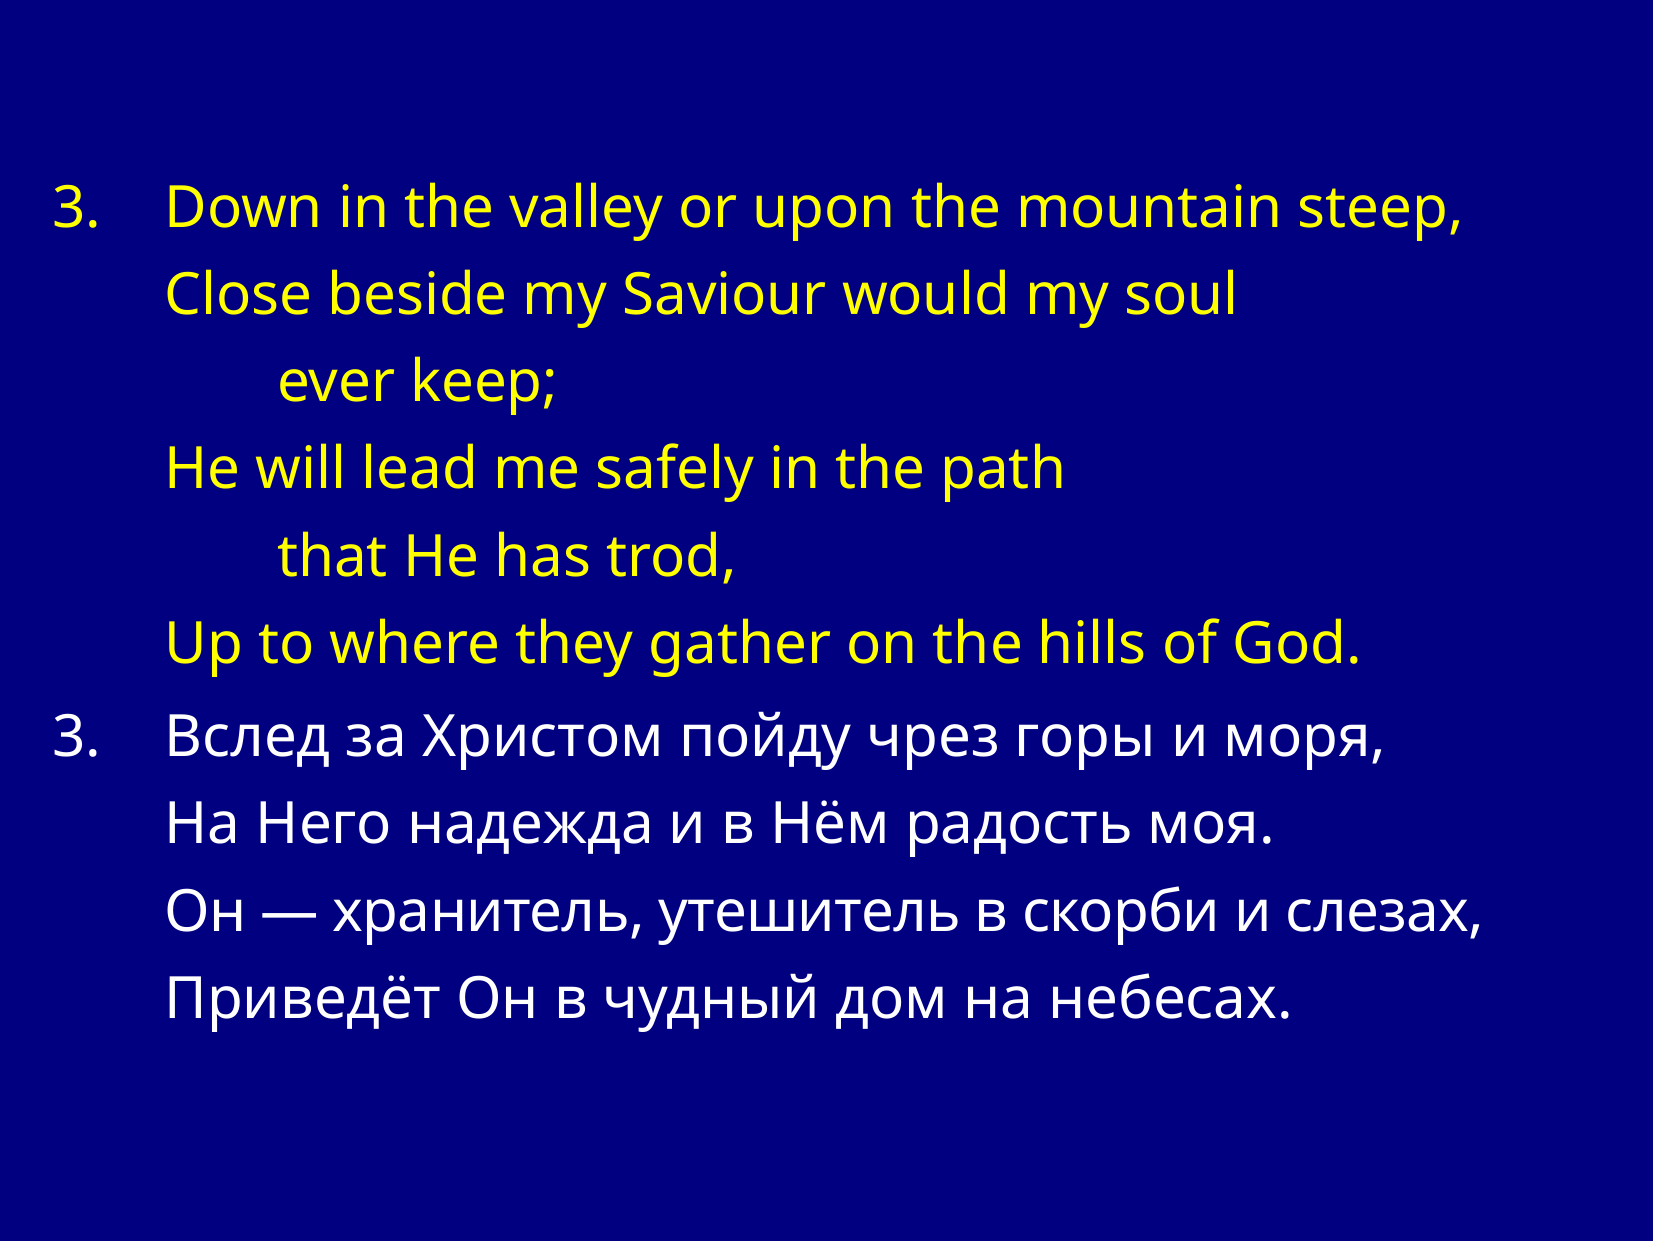

3.	Down in the valley or upon the mountain steep,
	Close beside my Saviour would my soul
		ever keep;
	He will lead me safely in the path
		that He has trod,
	Up to where they gather on the hills of God.
3.	Вслед за Христом пойду чрез горы и моря,
	На Него надежда и в Нём радость моя.
	Он — хранитель, утешитель в скорби и слезах,
	Приведёт Он в чудный дом на небесах.